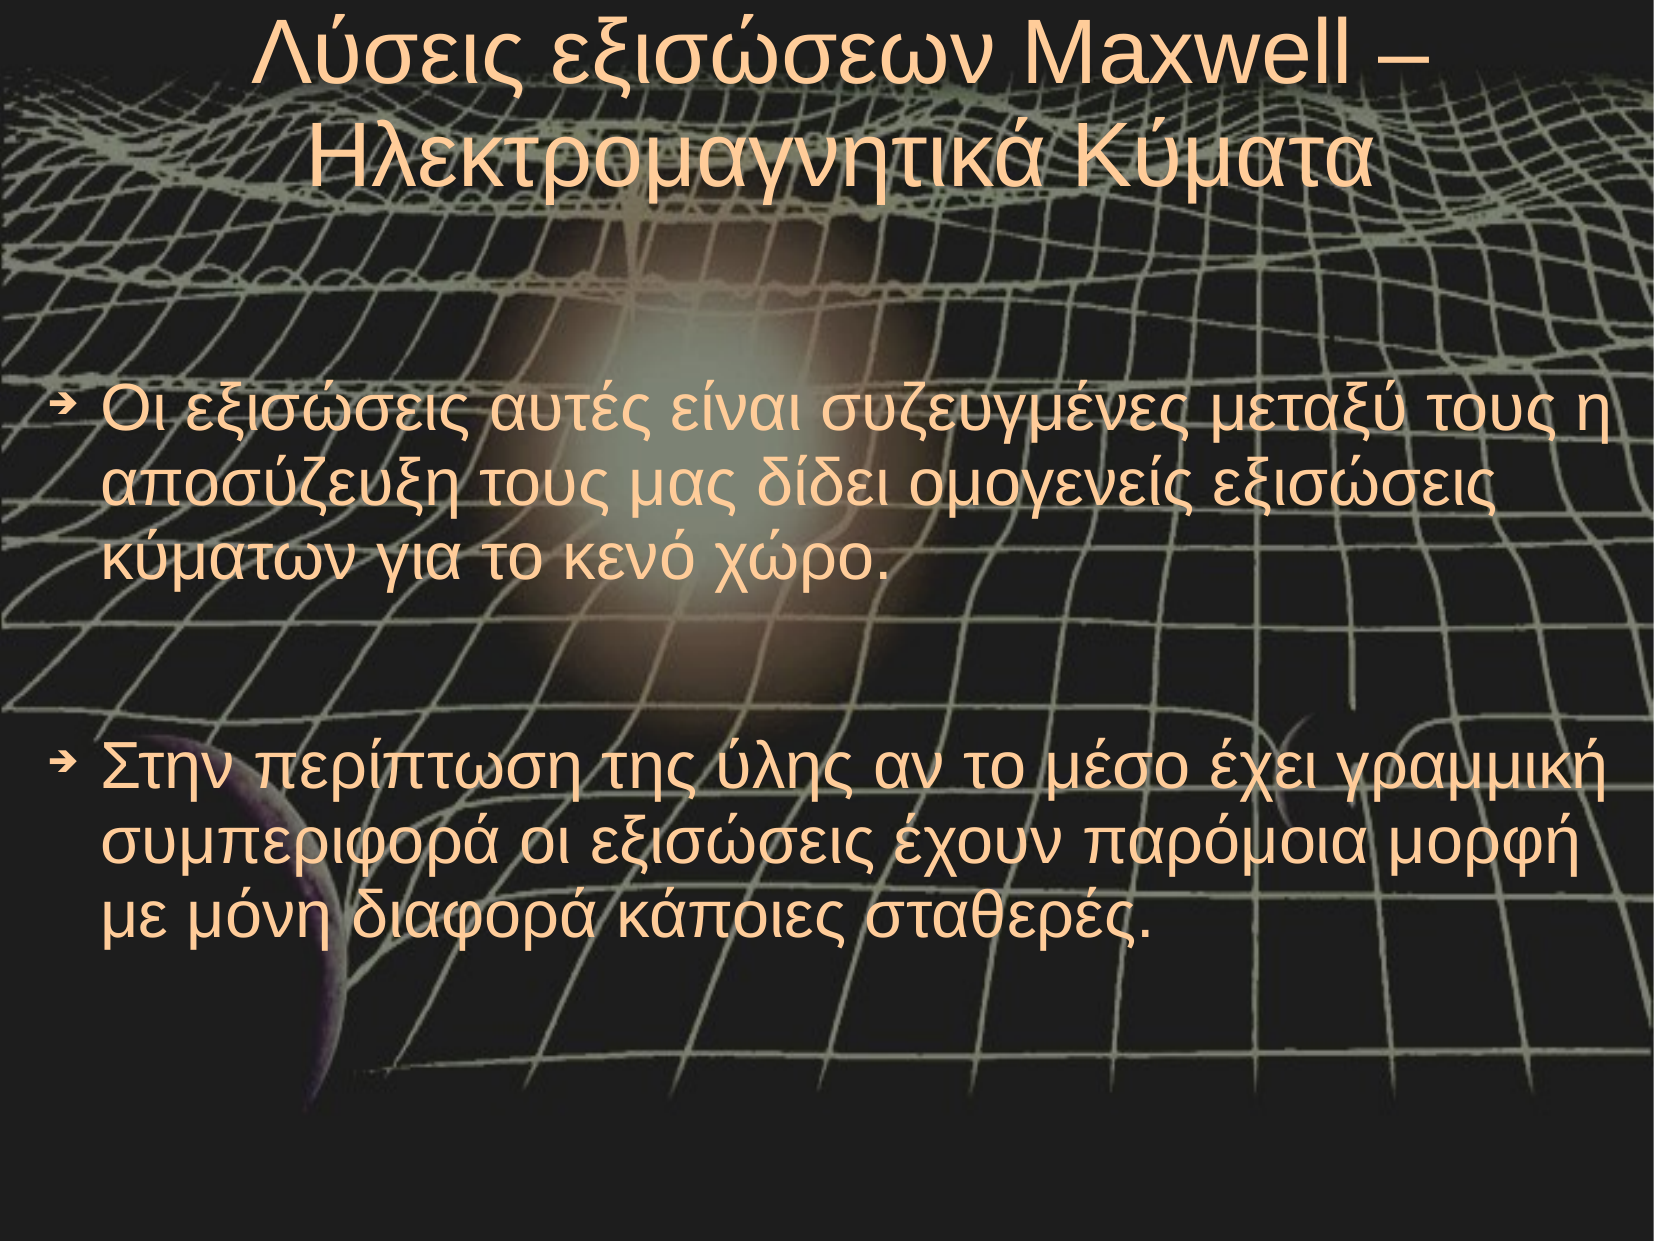

# Λύσεις εξισώσεων Maxwell – Ηλεκτρομαγνητικά Κύματα
Οι εξισώσεις αυτές είναι συζευγμένες μεταξύ τους η αποσύζευξη τους μας δίδει ομογενείς εξισώσεις κύματων για το κενό χώρο.
Στην περίπτωση της ύλης αν το μέσo έχει γραμμική συμπεριφορά οι εξισώσεις έχουν παρόμοια μορφή με μόνη διαφορά κάποιες σταθερές.